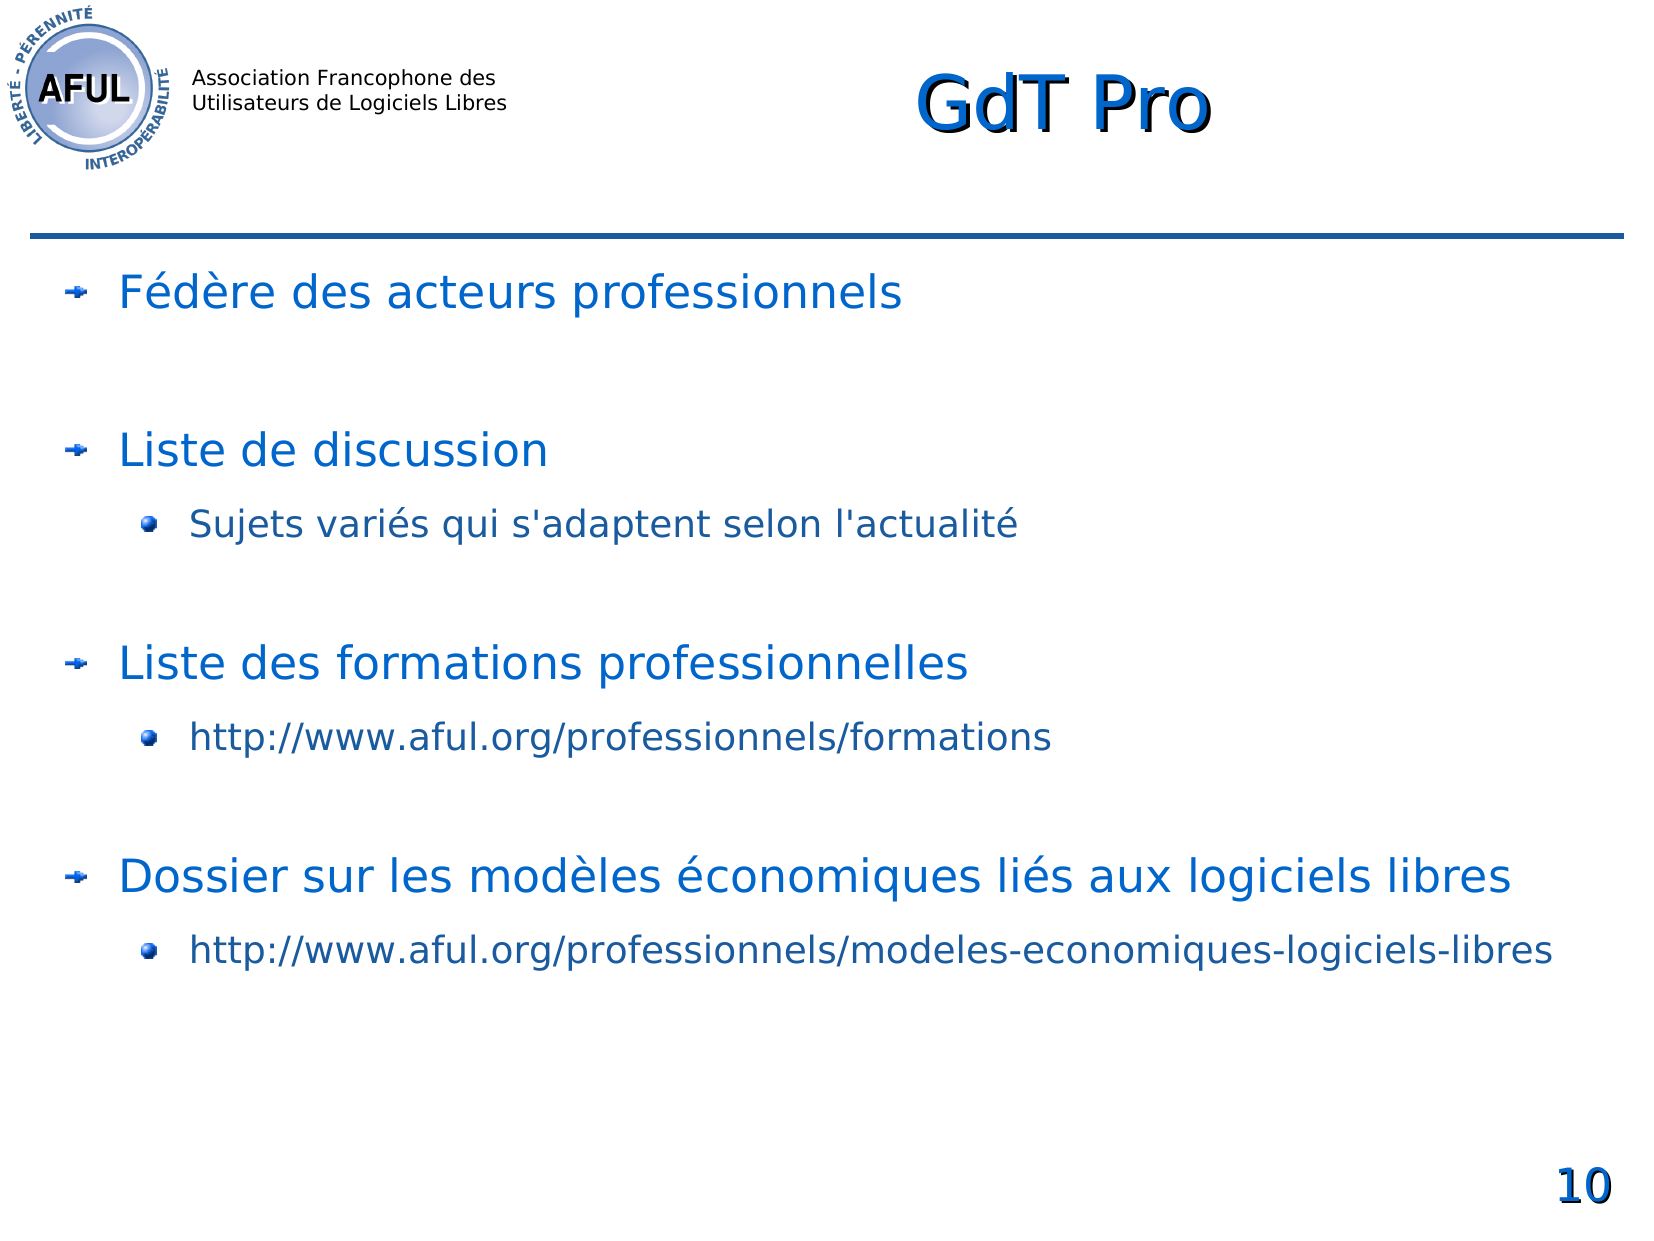

# GdT Pro
Fédère des acteurs professionnels
Liste de discussion
Sujets variés qui s'adaptent selon l'actualité
Liste des formations professionnelles
http://www.aful.org/professionnels/formations
Dossier sur les modèles économiques liés aux logiciels libres
http://www.aful.org/professionnels/modeles-economiques-logiciels-libres